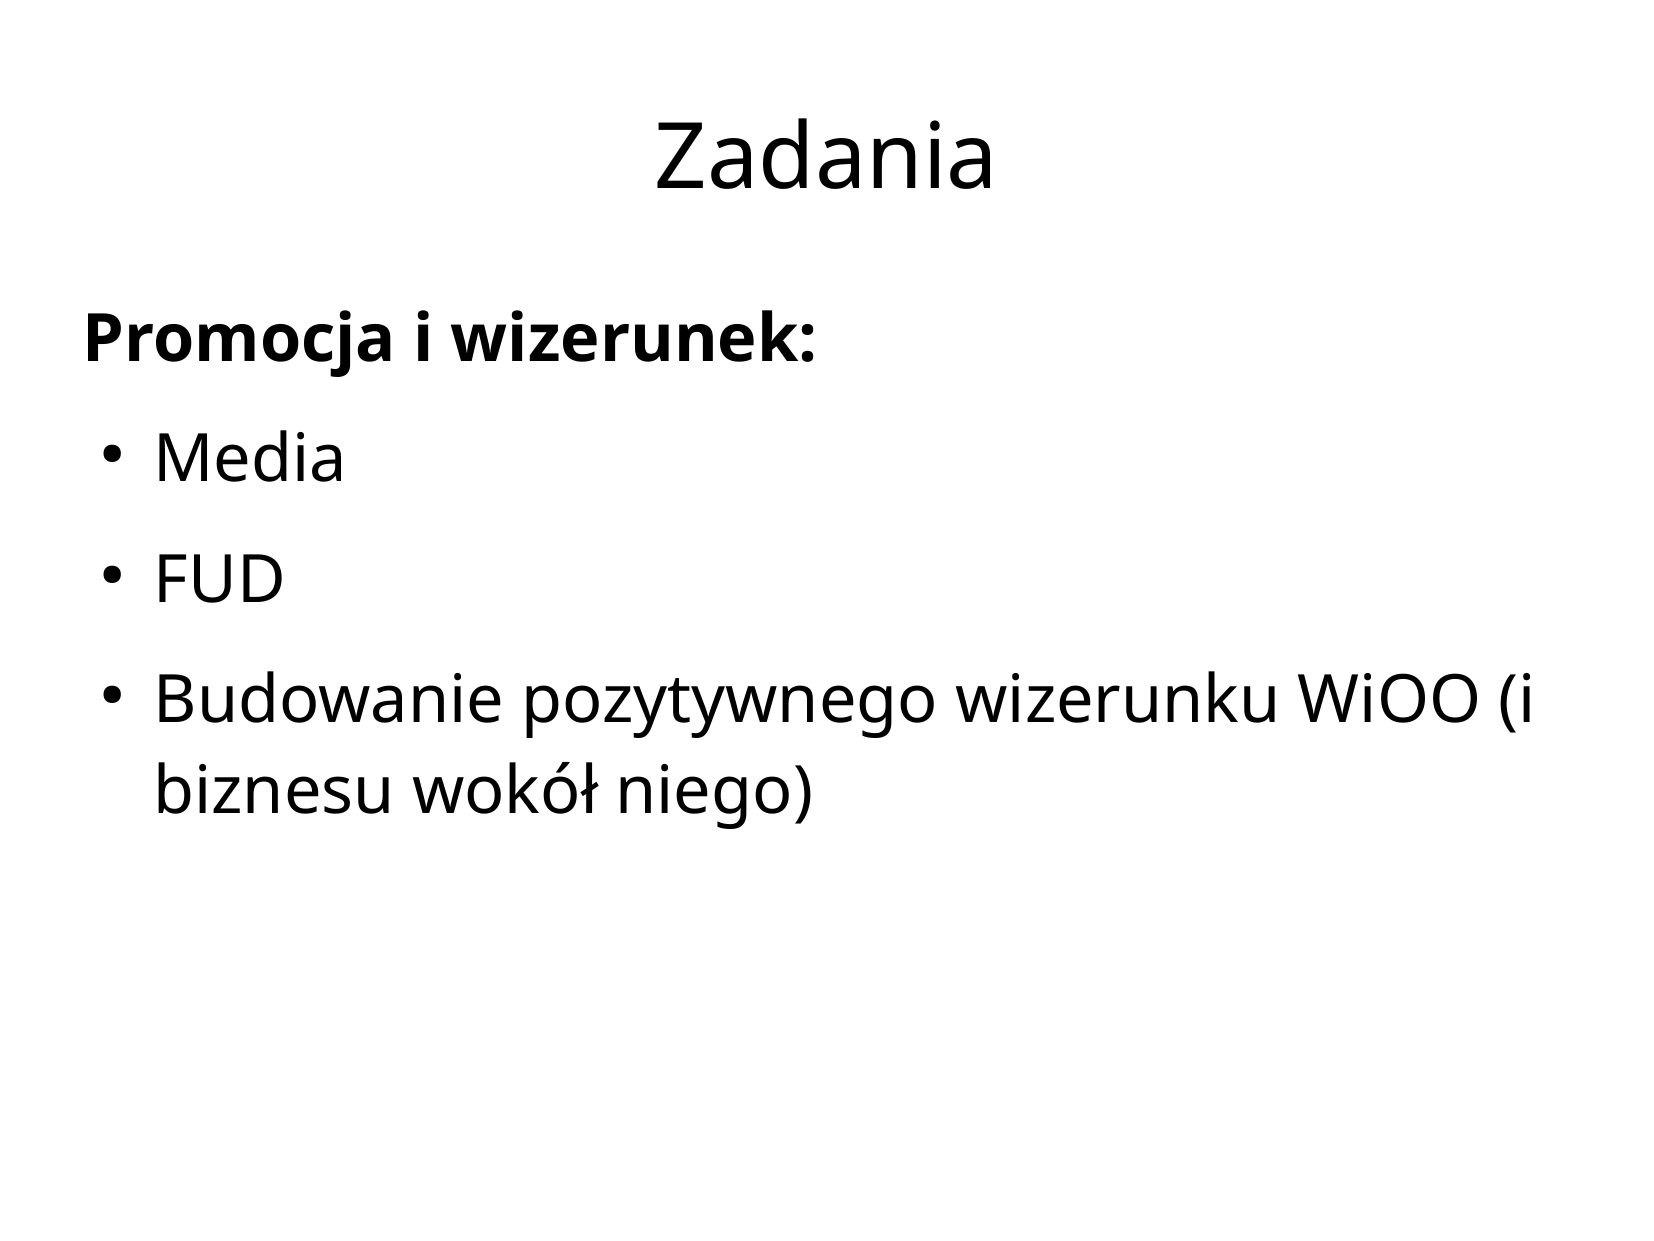

# Zadania
Promocja i wizerunek:
Media
FUD
Budowanie pozytywnego wizerunku WiOO (i biznesu wokół niego)